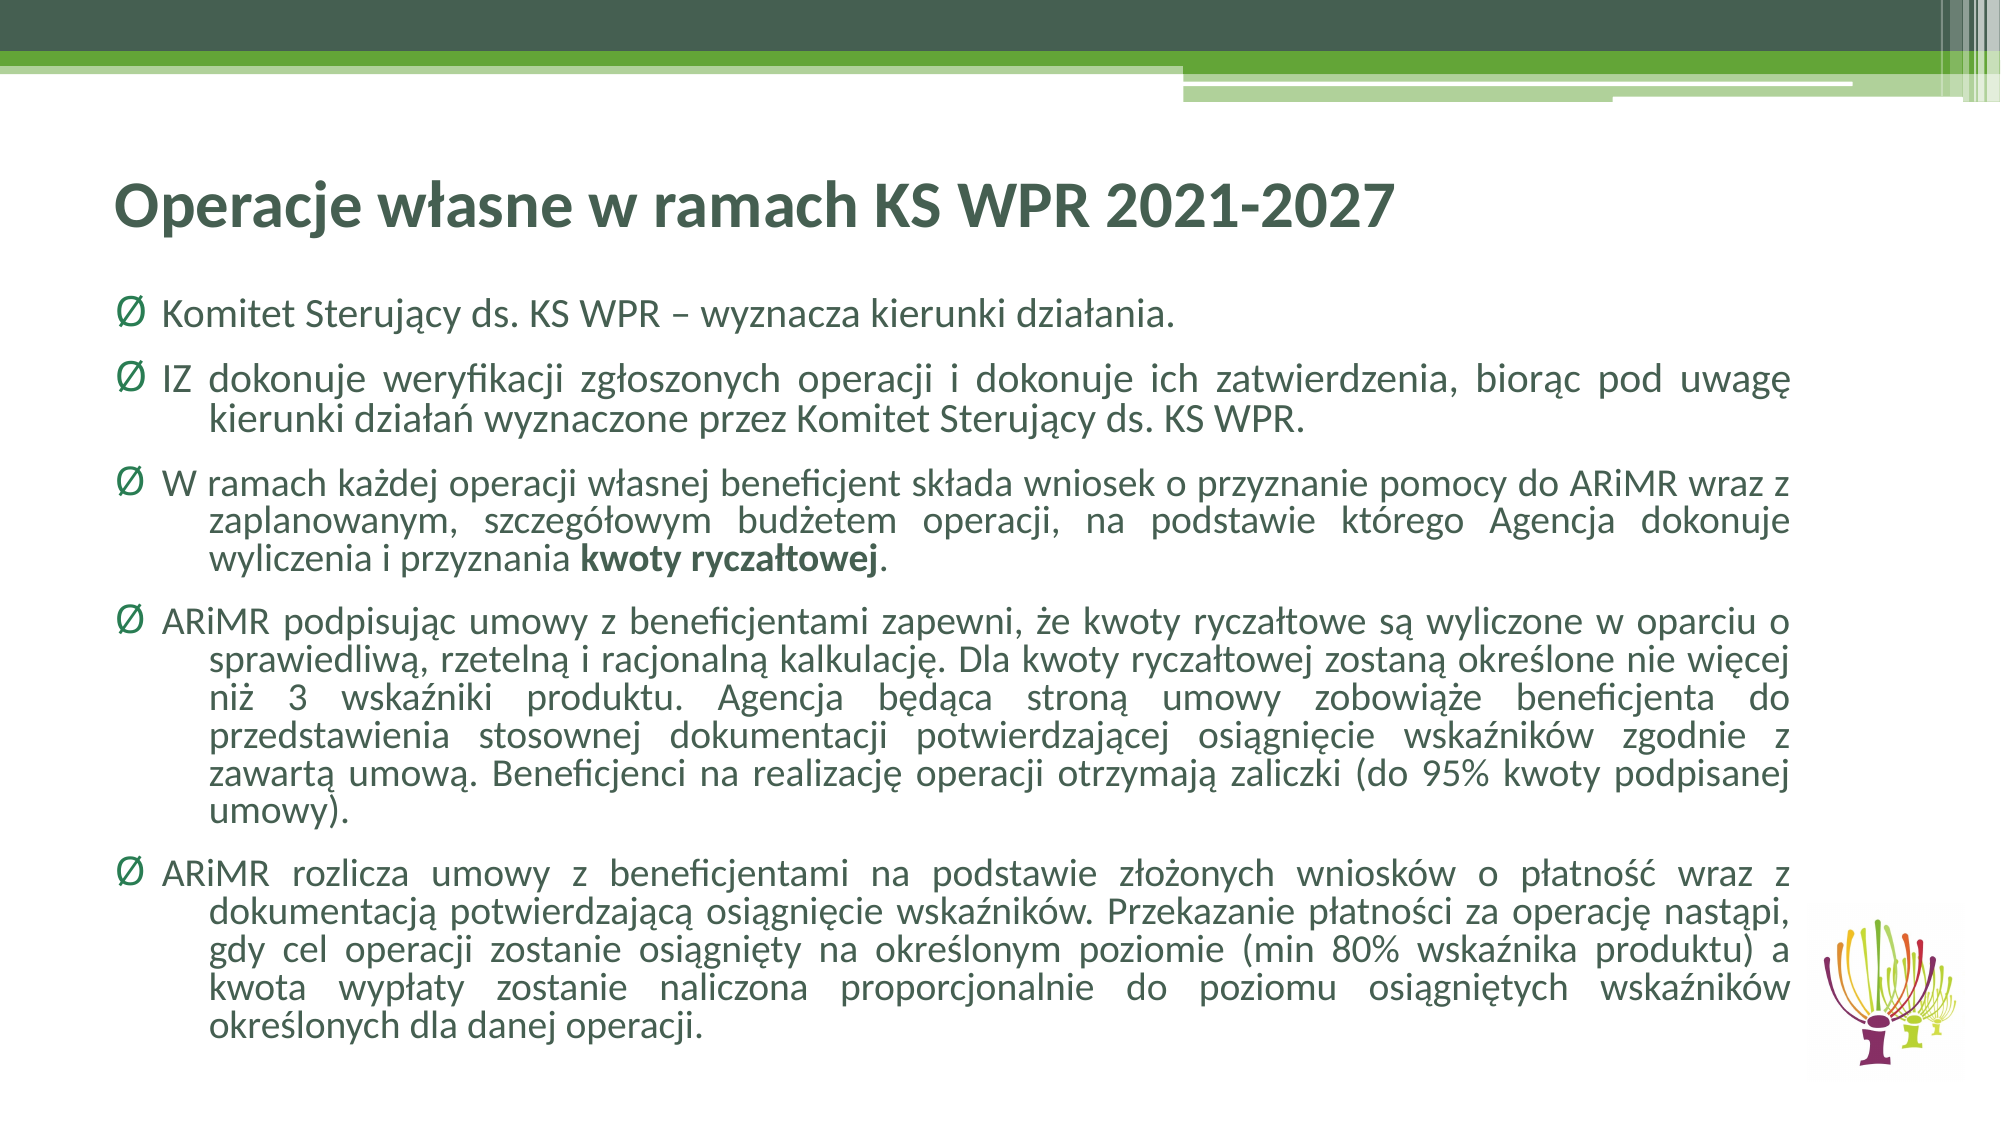

# Operacje własne w ramach KS WPR 2021-2027
Komitet Sterujący ds. KS WPR – wyznacza kierunki działania.
IZ dokonuje weryfikacji zgłoszonych operacji i dokonuje ich zatwierdzenia, biorąc pod uwagę kierunki działań wyznaczone przez Komitet Sterujący ds. KS WPR.
W ramach każdej operacji własnej beneficjent składa wniosek o przyznanie pomocy do ARiMR wraz z zaplanowanym, szczegółowym budżetem operacji, na podstawie którego Agencja dokonuje wyliczenia i przyznania kwoty ryczałtowej.
ARiMR podpisując umowy z beneficjentami zapewni, że kwoty ryczałtowe są wyliczone w oparciu o sprawiedliwą, rzetelną i racjonalną kalkulację. Dla kwoty ryczałtowej zostaną określone nie więcej niż 3 wskaźniki produktu. Agencja będąca stroną umowy zobowiąże beneficjenta do przedstawienia stosownej dokumentacji potwierdzającej osiągnięcie wskaźników zgodnie z zawartą umową. Beneficjenci na realizację operacji otrzymają zaliczki (do 95% kwoty podpisanej umowy).
ARiMR rozlicza umowy z beneficjentami na podstawie złożonych wniosków o płatność wraz z dokumentacją potwierdzającą osiągnięcie wskaźników. Przekazanie płatności za operację nastąpi, gdy cel operacji zostanie osiągnięty na określonym poziomie (min 80% wskaźnika produktu) a kwota wypłaty zostanie naliczona proporcjonalnie do poziomu osiągniętych wskaźników określonych dla danej operacji.